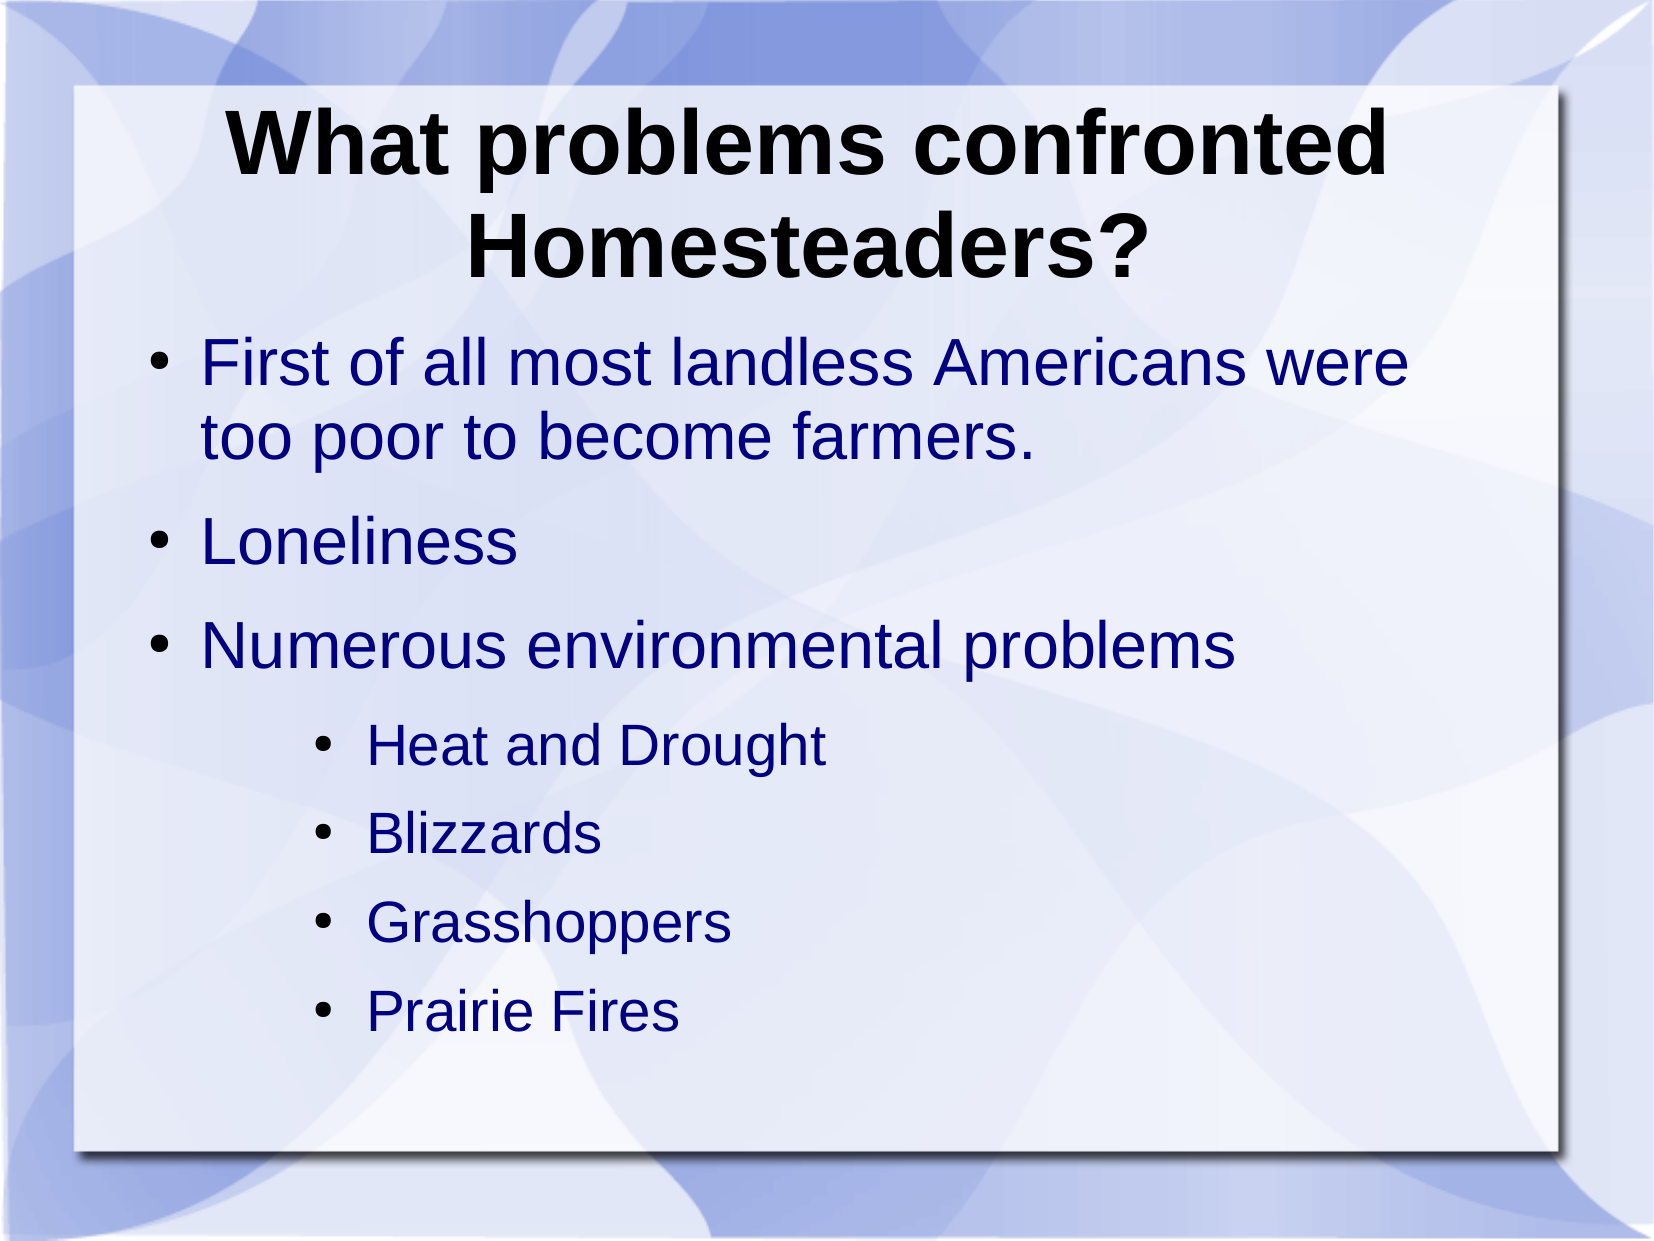

# What problems confronted Homesteaders?
First of all most landless Americans were too poor to become farmers.
Loneliness
Numerous environmental problems
Heat and Drought
Blizzards
Grasshoppers
Prairie Fires